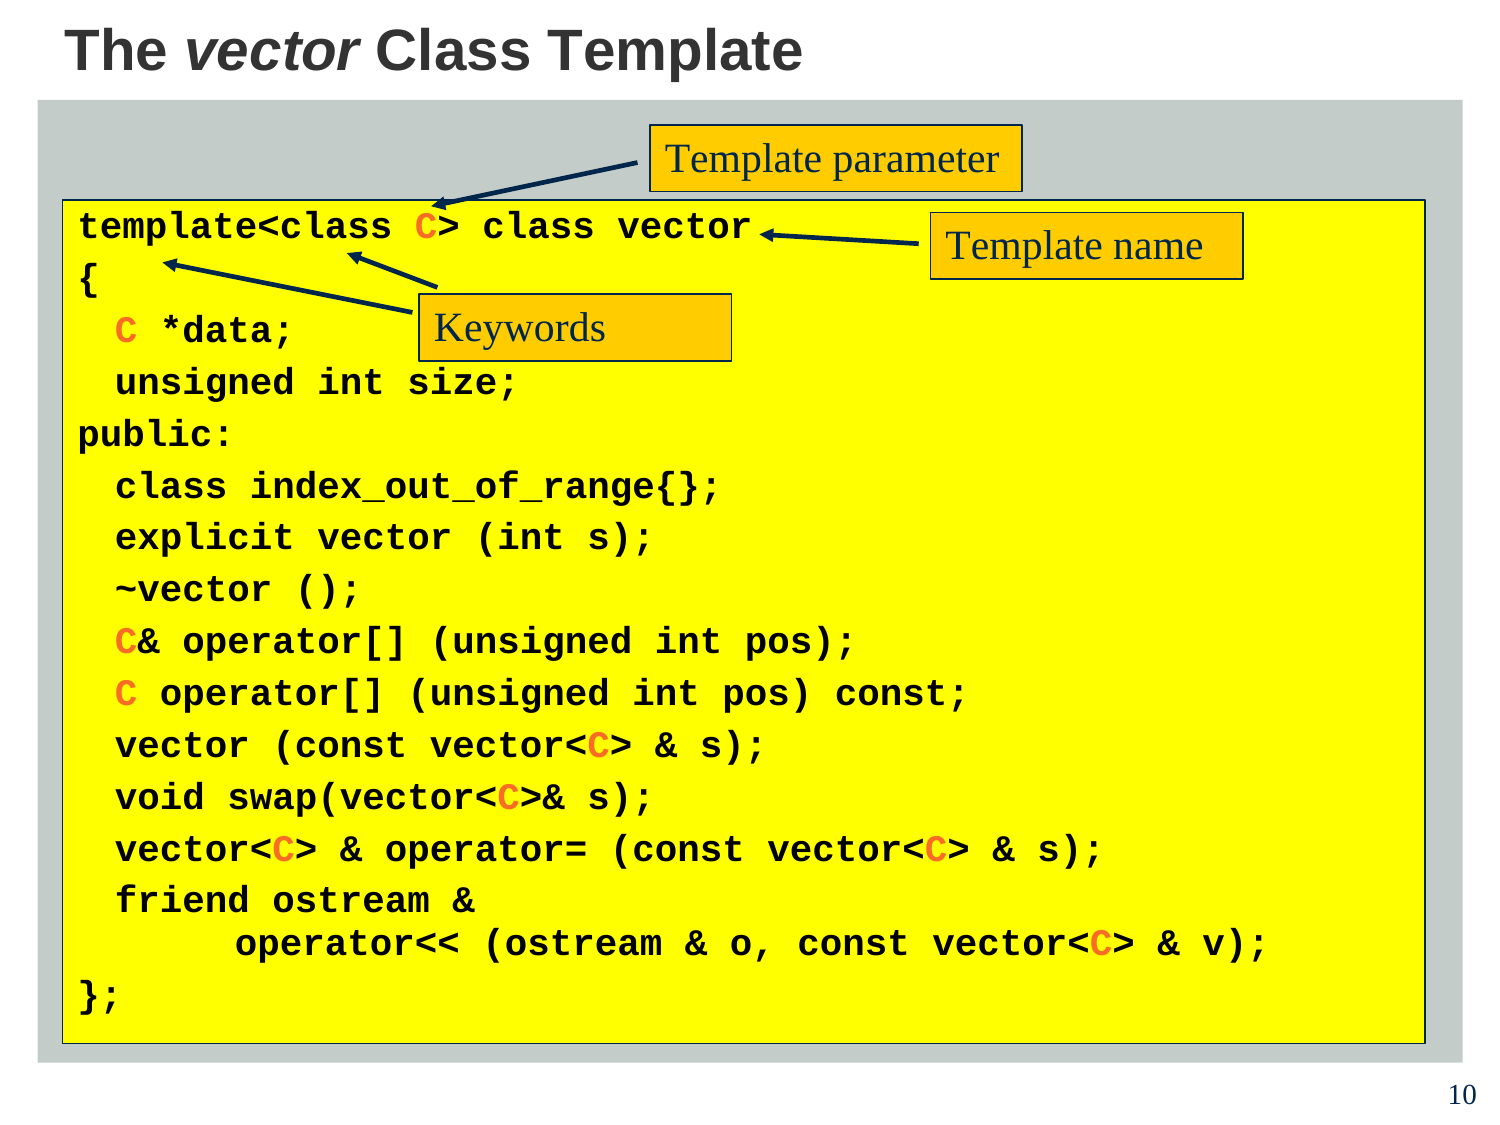

# The vector Class Template
Template parameter
template<class C> class vector
{
	C *data;
	unsigned int size;
public:
	class index_out_of_range{};
	explicit vector (int s);
	~vector ();
	C& operator[] (unsigned int pos);
	C operator[] (unsigned int pos) const;
	vector (const vector<C> & s);
	void swap(vector<C>& s);
	vector<C> & operator= (const vector<C> & s);
	friend ostream &
 operator<< (ostream & o, const vector<C> & v);
};
Template name
Keywords